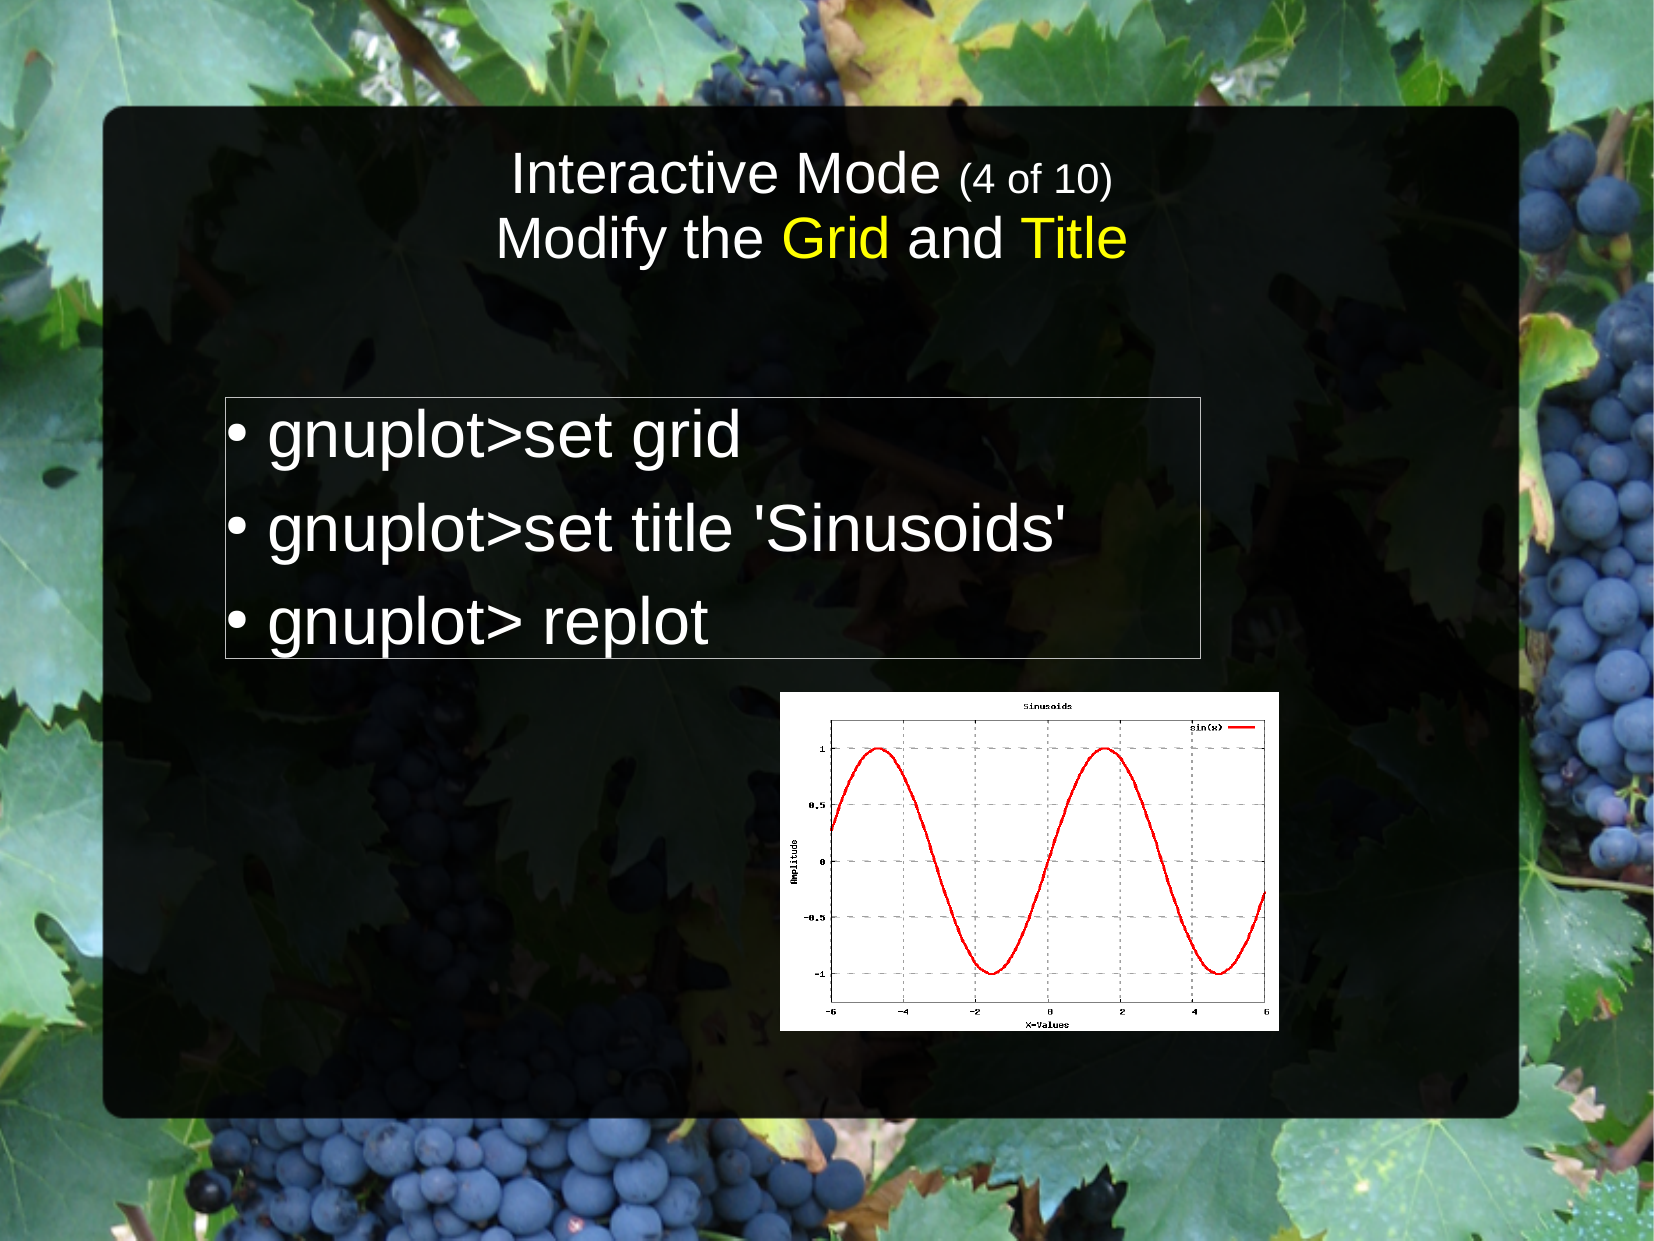

# Interactive Mode (4 of 10) Modify the Grid and Title
 gnuplot>set grid
 gnuplot>set title 'Sinusoids'
 gnuplot> replot